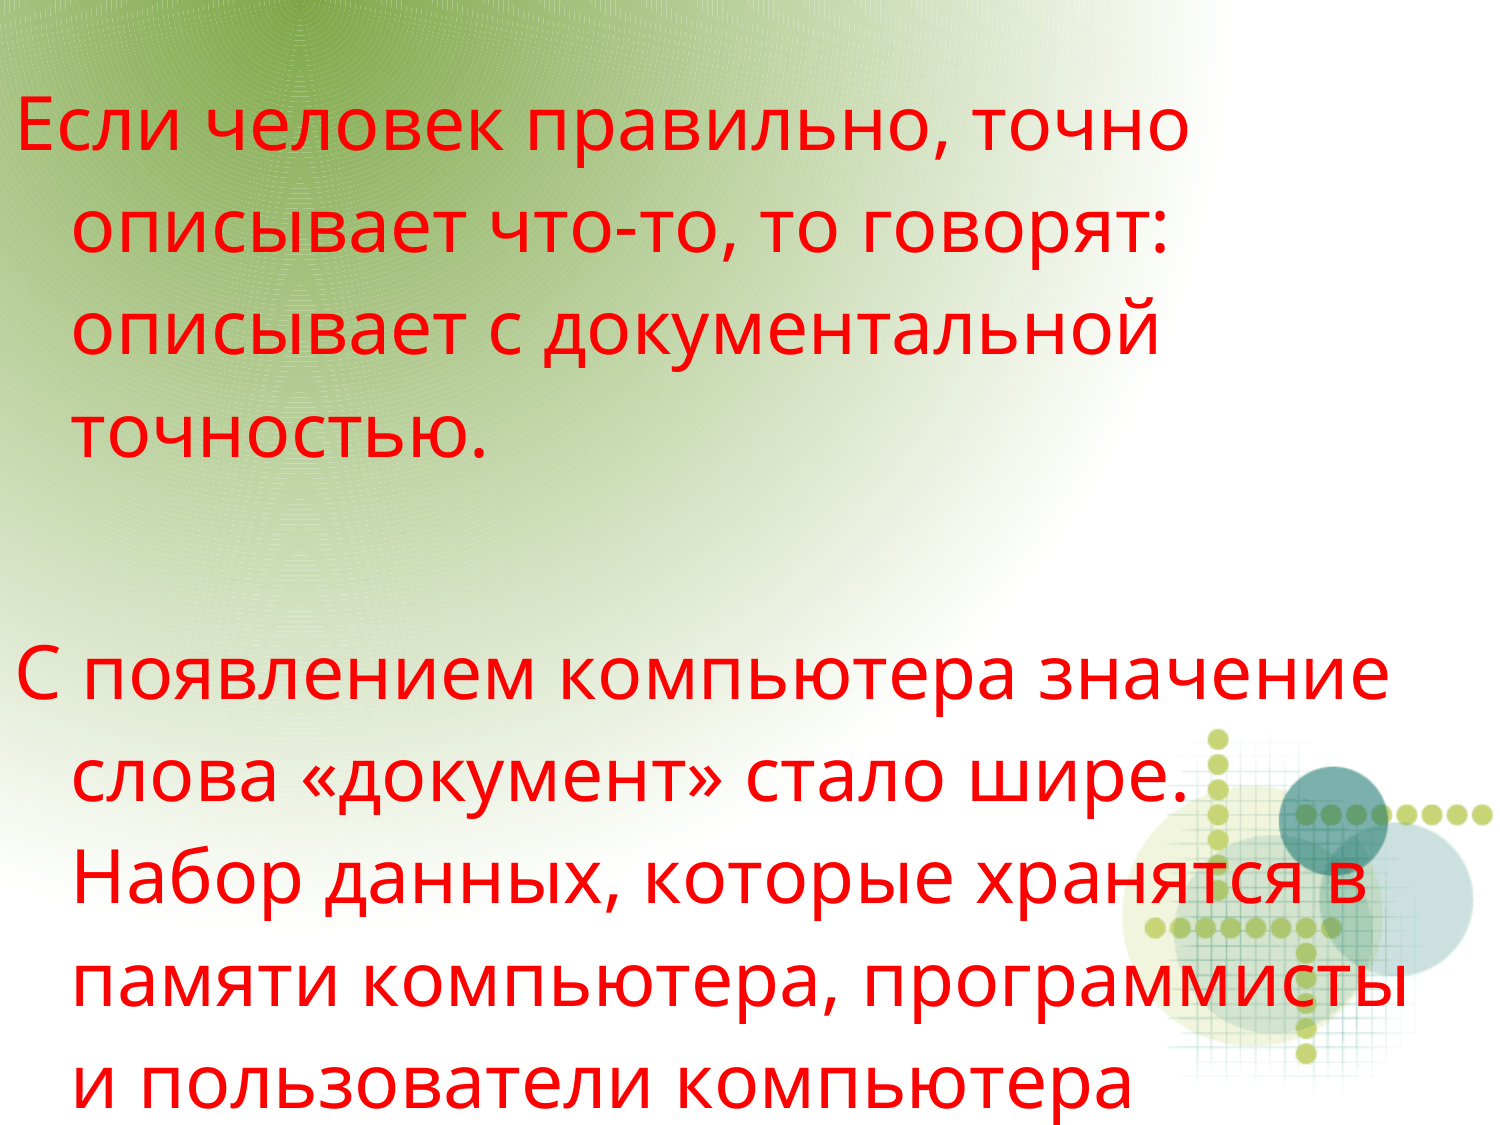

# Если человек правильно, точно описывает что-то, то говорят: описывает с документальной точностью.
С появлением компьютера значение слова «документ» стало шире. Набор данных, которые хранятся в памяти компьютера, программисты и пользователи компьютера называют электронным документом.